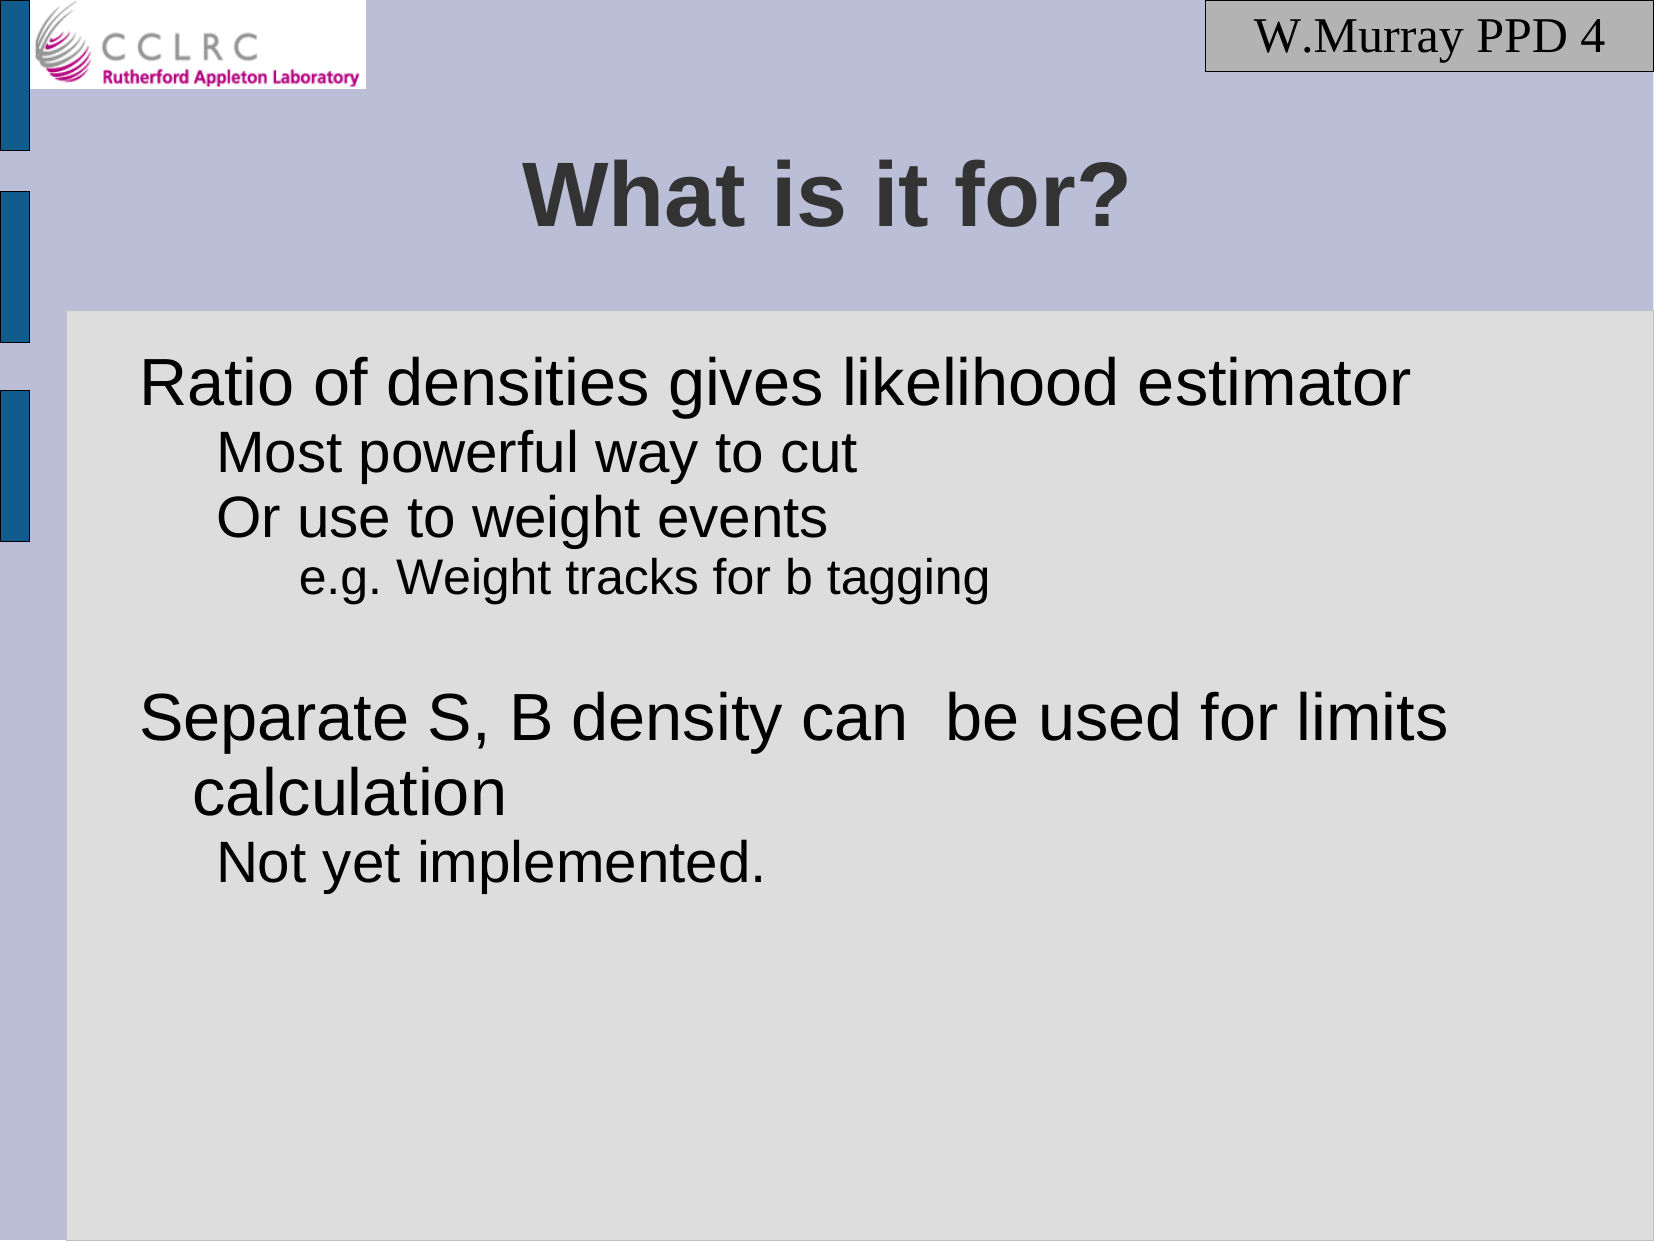

# What is it for?
Ratio of densities gives likelihood estimator
Most powerful way to cut
Or use to weight events
e.g. Weight tracks for b tagging
Separate S, B density can be used for limits calculation
Not yet implemented.